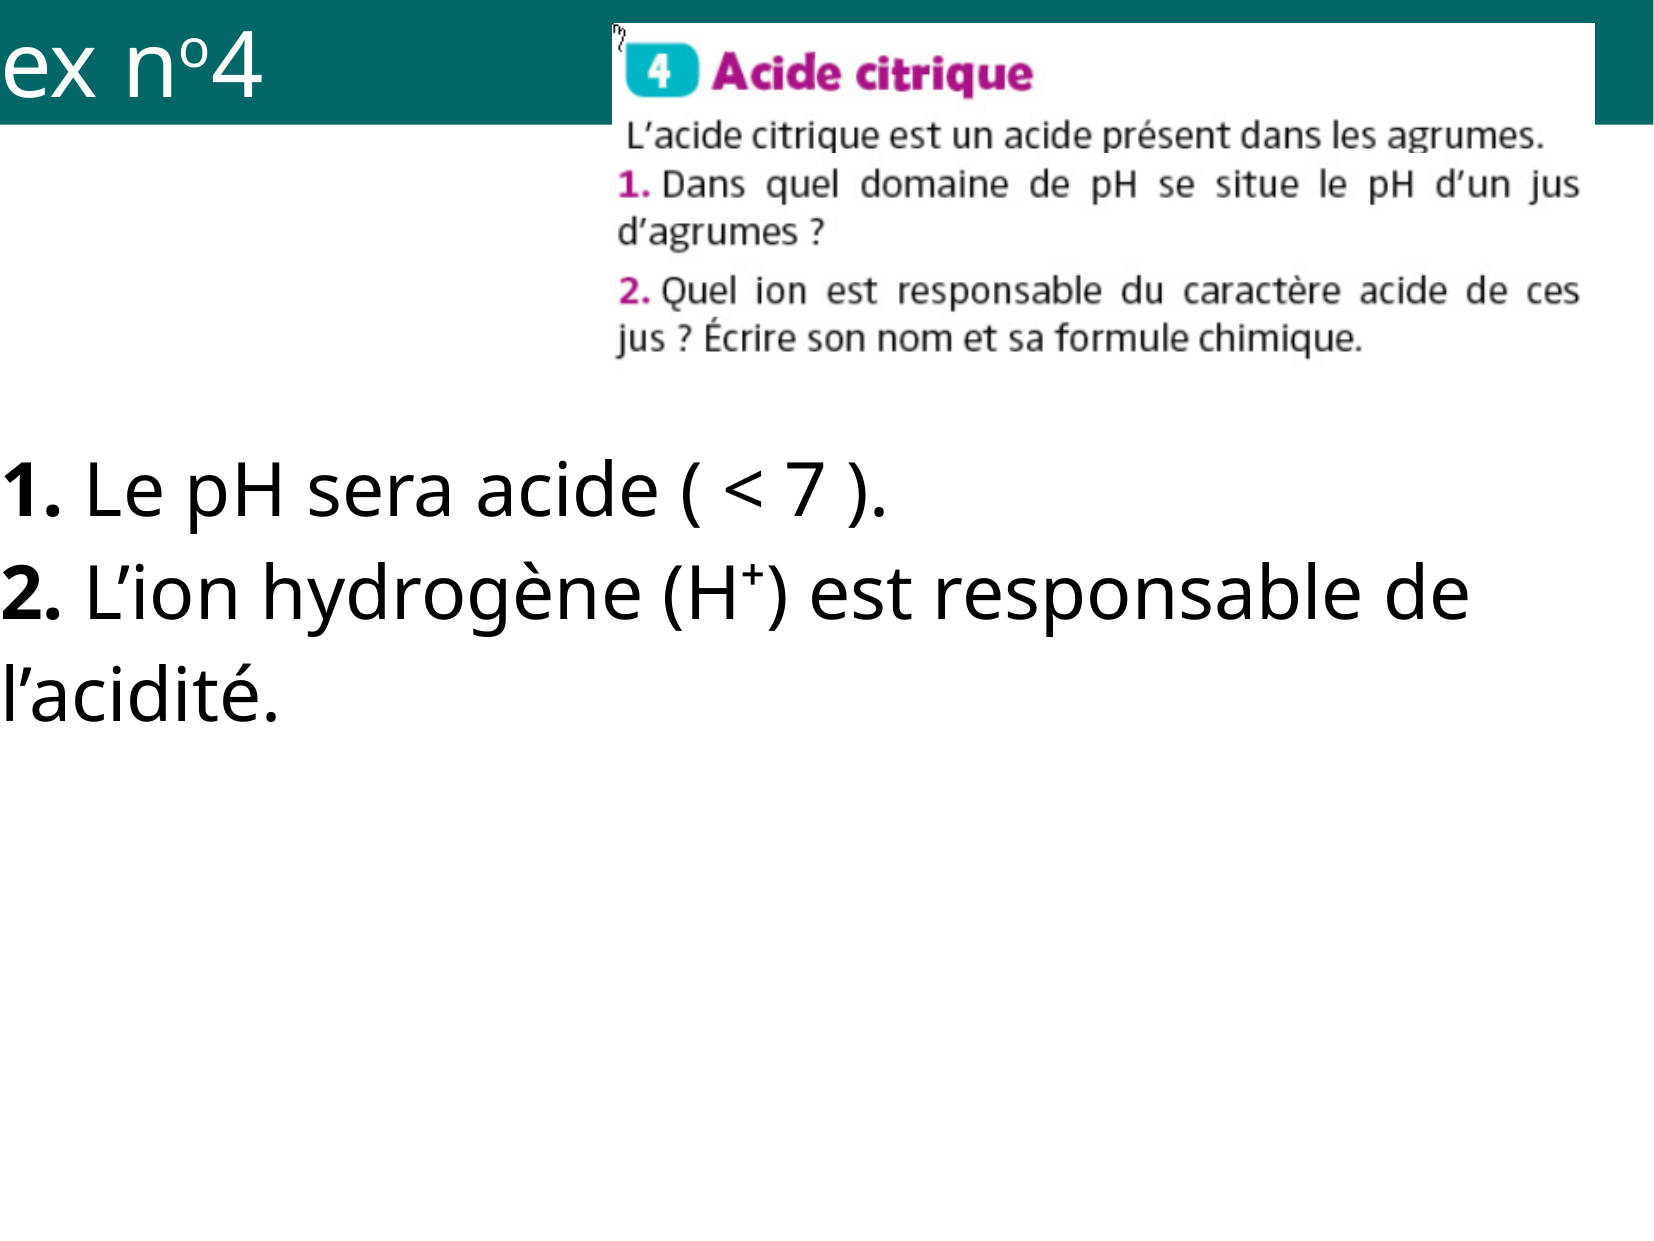

# ex no4
1. Le pH sera acide ( < 7 ).
2. L’ion hydrogène (H⁺) est responsable de l’acidité.